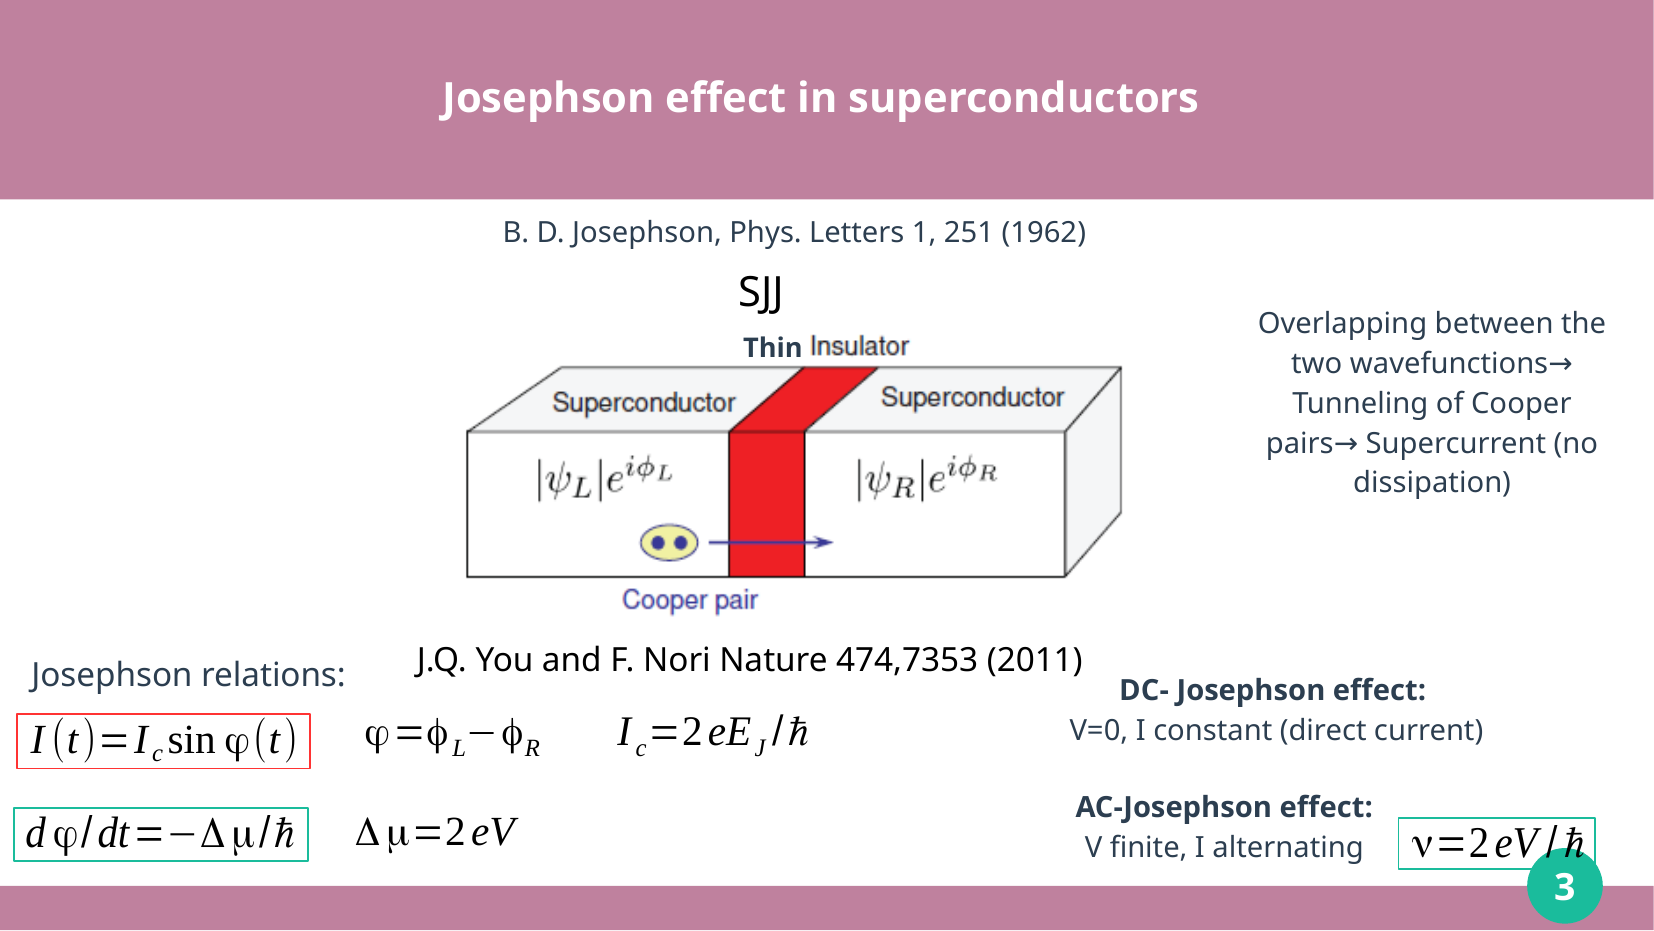

# Josephson effect in superconductors
B. D. Josephson, Phys. Letters 1, 251 (1962)
 J.Q. You and F. Nori Nature 474,7353 (2011)
SJJ
Thin
Overlapping between the two wavefunctions→
Tunneling of Cooper pairs→ Supercurrent (no dissipation)
Josephson relations:
DC- Josephson effect:
V=0, I constant (direct current)
AC-Josephson effect:
V finite, I alternating